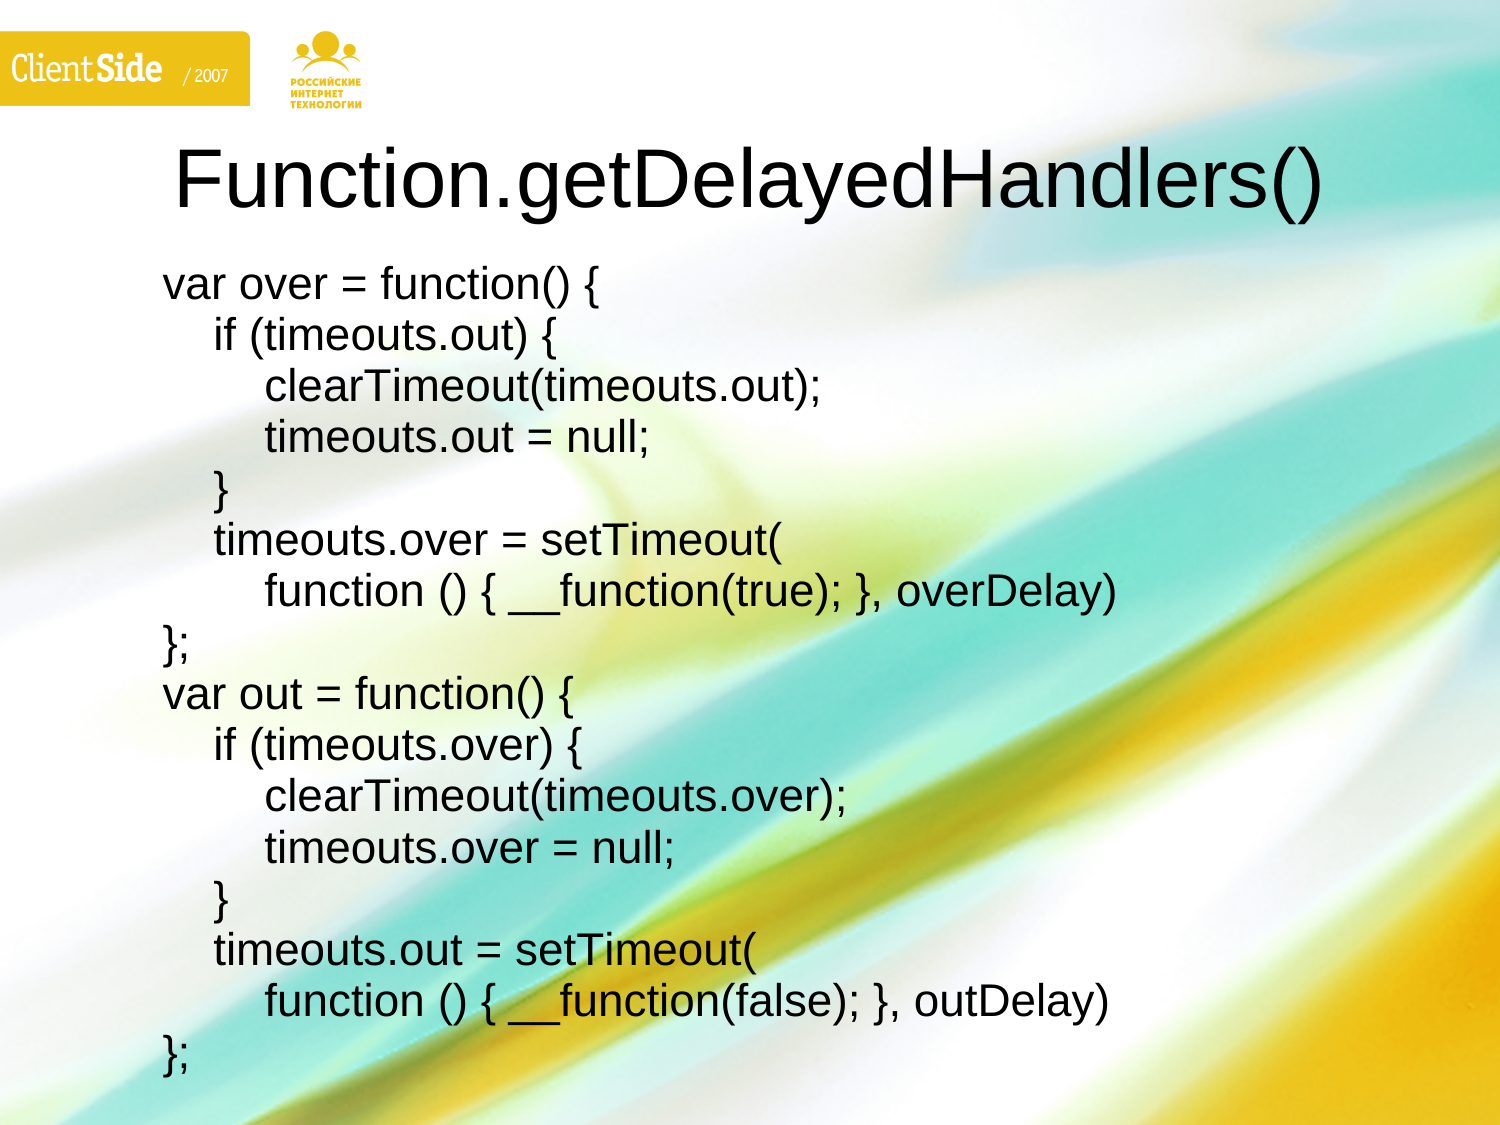

# Function.getDelayedHandlers()
var over = function() {
 if (timeouts.out) {
 clearTimeout(timeouts.out);
 timeouts.out = null;
 }
 timeouts.over = setTimeout(
 function () { __function(true); }, overDelay)
};
var out = function() {
 if (timeouts.over) {
 clearTimeout(timeouts.over);
 timeouts.over = null;
 }
 timeouts.out = setTimeout(
 function () { __function(false); }, outDelay)
};